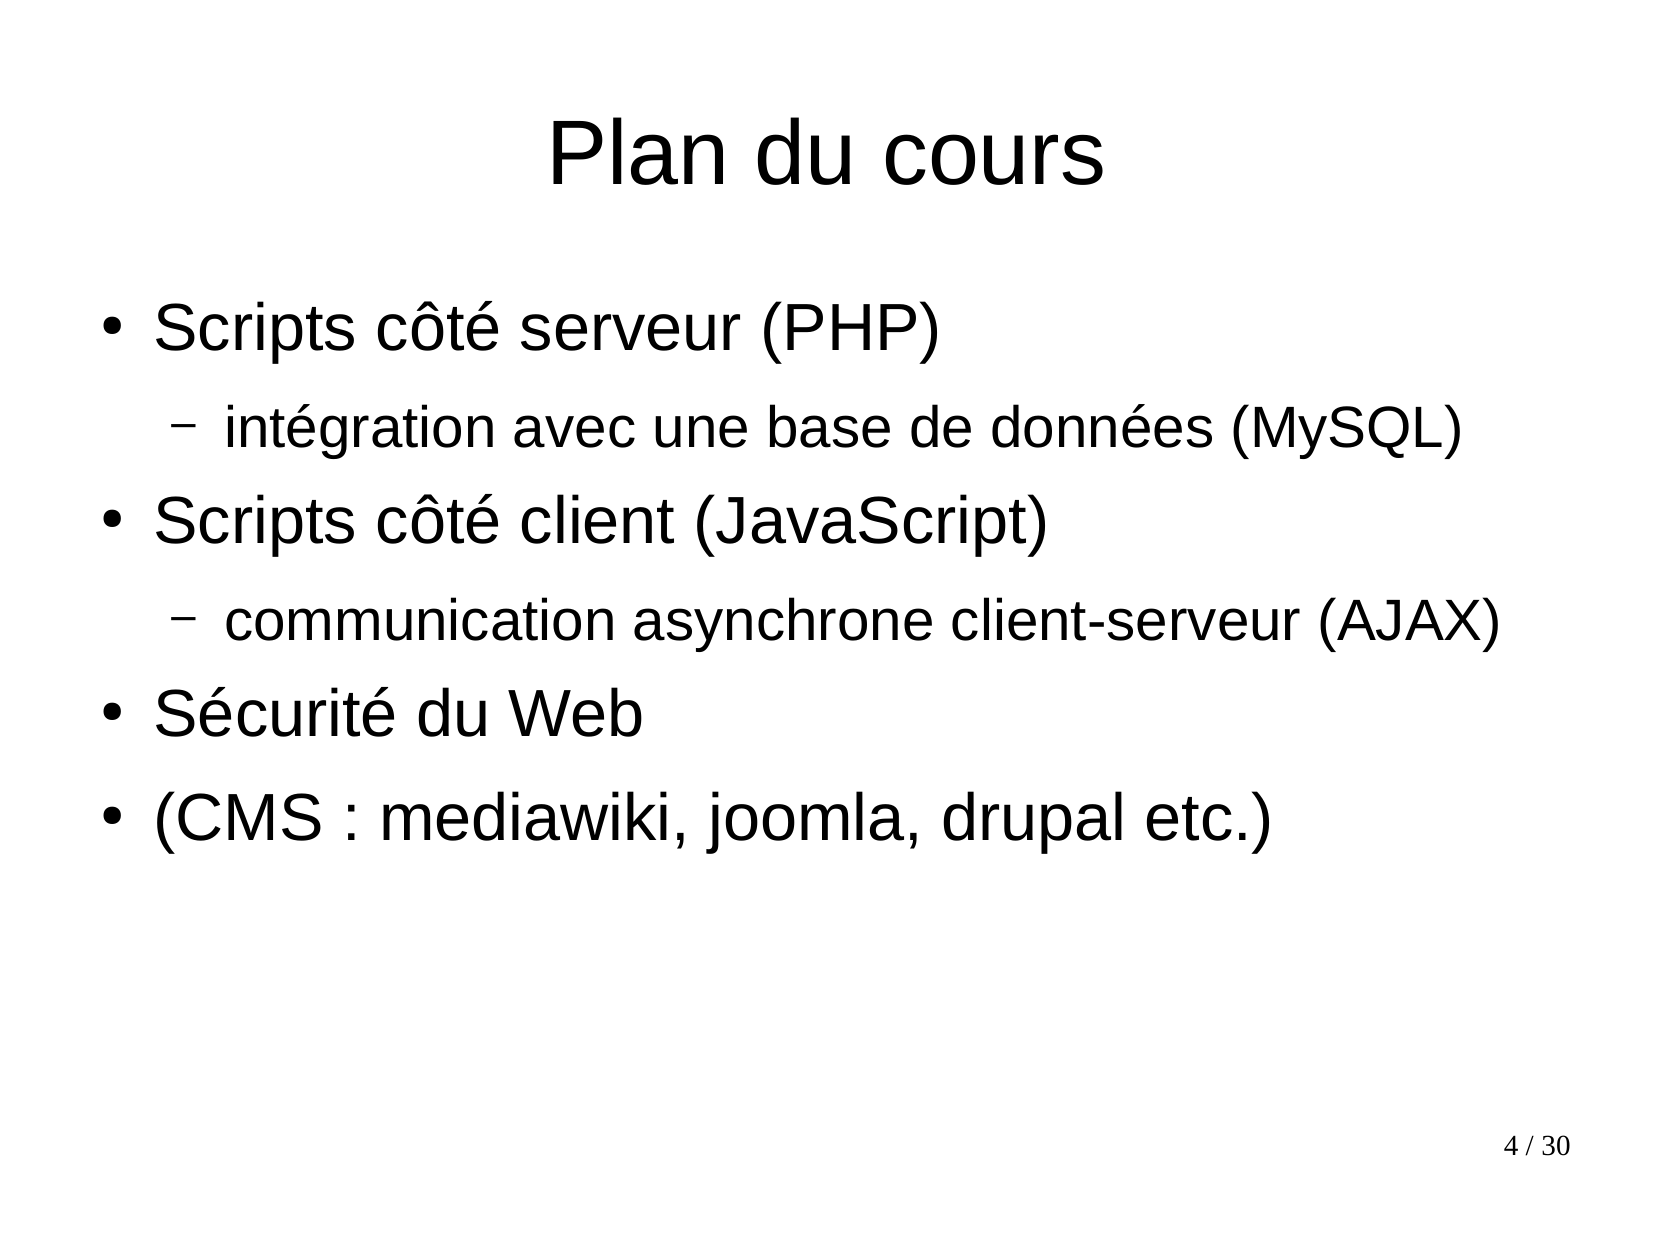

# Plan du cours
Scripts côté serveur (PHP)
intégration avec une base de données (MySQL)
Scripts côté client (JavaScript)
communication asynchrone client-serveur (AJAX)
Sécurité du Web
(CMS : mediawiki, joomla, drupal etc.)
4